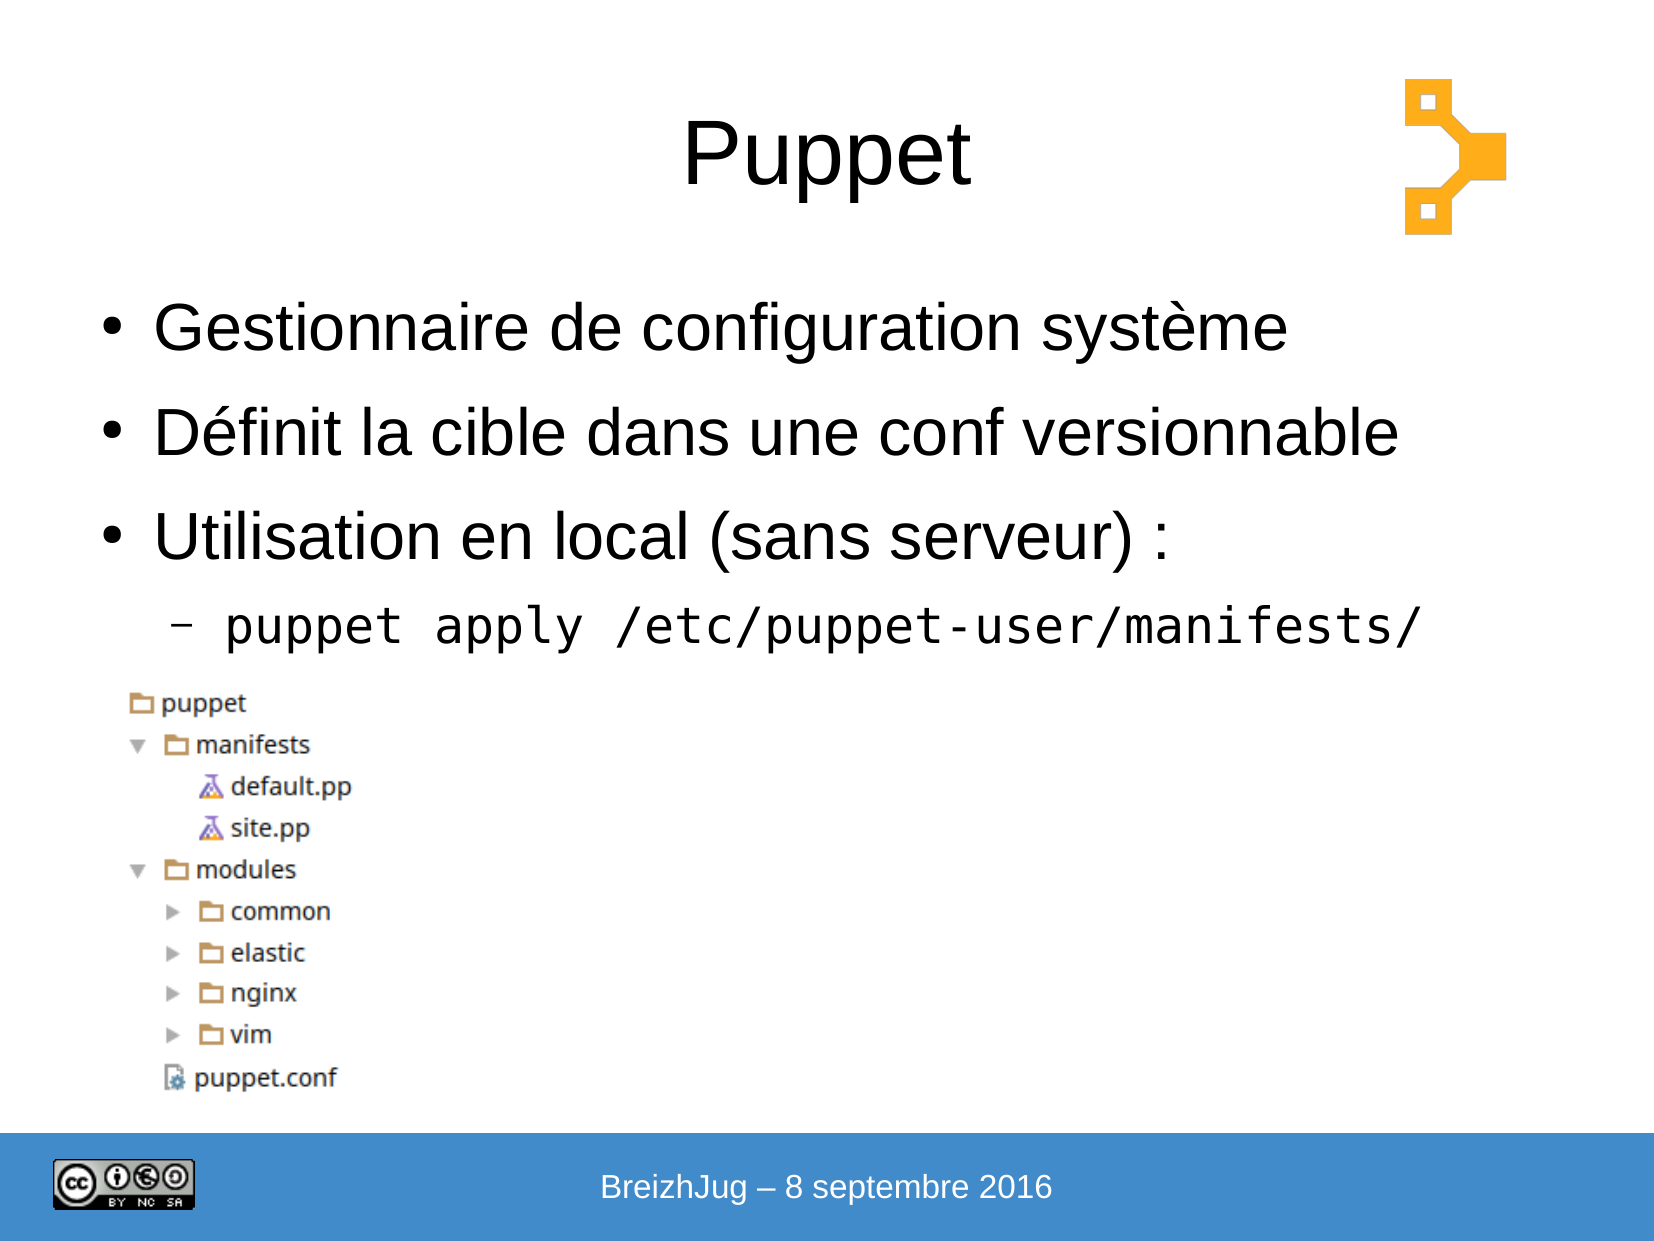

# Puppet
Gestionnaire de configuration système
Définit la cible dans une conf versionnable
Utilisation en local (sans serveur) :
puppet apply /etc/puppet-user/manifests/